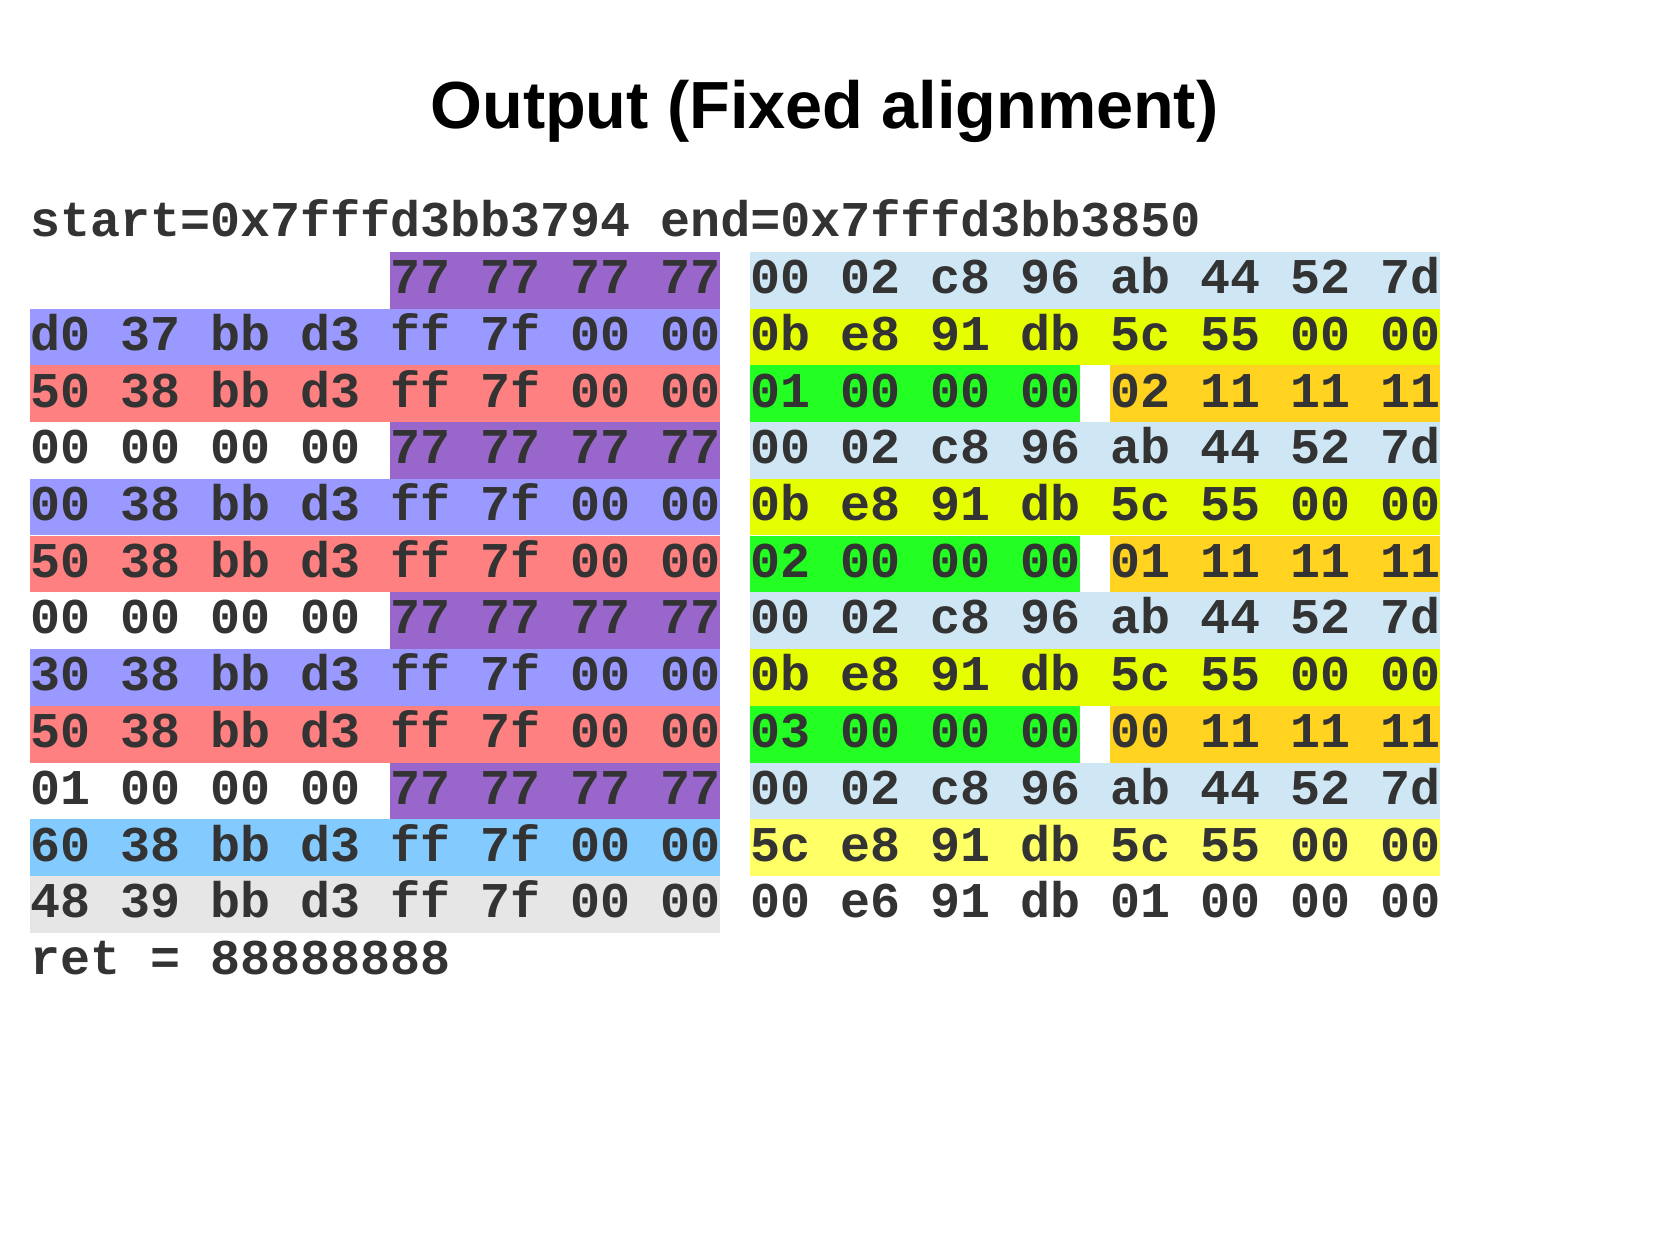

# Output (Fixed alignment)
start=0x7fffd3bb3794 end=0x7fffd3bb3850
 77 77 77 77 00 02 c8 96 ab 44 52 7d
d0 37 bb d3 ff 7f 00 00 0b e8 91 db 5c 55 00 00
50 38 bb d3 ff 7f 00 00 01 00 00 00 02 11 11 11
00 00 00 00 77 77 77 77 00 02 c8 96 ab 44 52 7d
00 38 bb d3 ff 7f 00 00 0b e8 91 db 5c 55 00 00
50 38 bb d3 ff 7f 00 00 02 00 00 00 01 11 11 11
00 00 00 00 77 77 77 77 00 02 c8 96 ab 44 52 7d
30 38 bb d3 ff 7f 00 00 0b e8 91 db 5c 55 00 00
50 38 bb d3 ff 7f 00 00 03 00 00 00 00 11 11 11
01 00 00 00 77 77 77 77 00 02 c8 96 ab 44 52 7d
60 38 bb d3 ff 7f 00 00 5c e8 91 db 5c 55 00 00
48 39 bb d3 ff 7f 00 00 00 e6 91 db 01 00 00 00
ret = 88888888